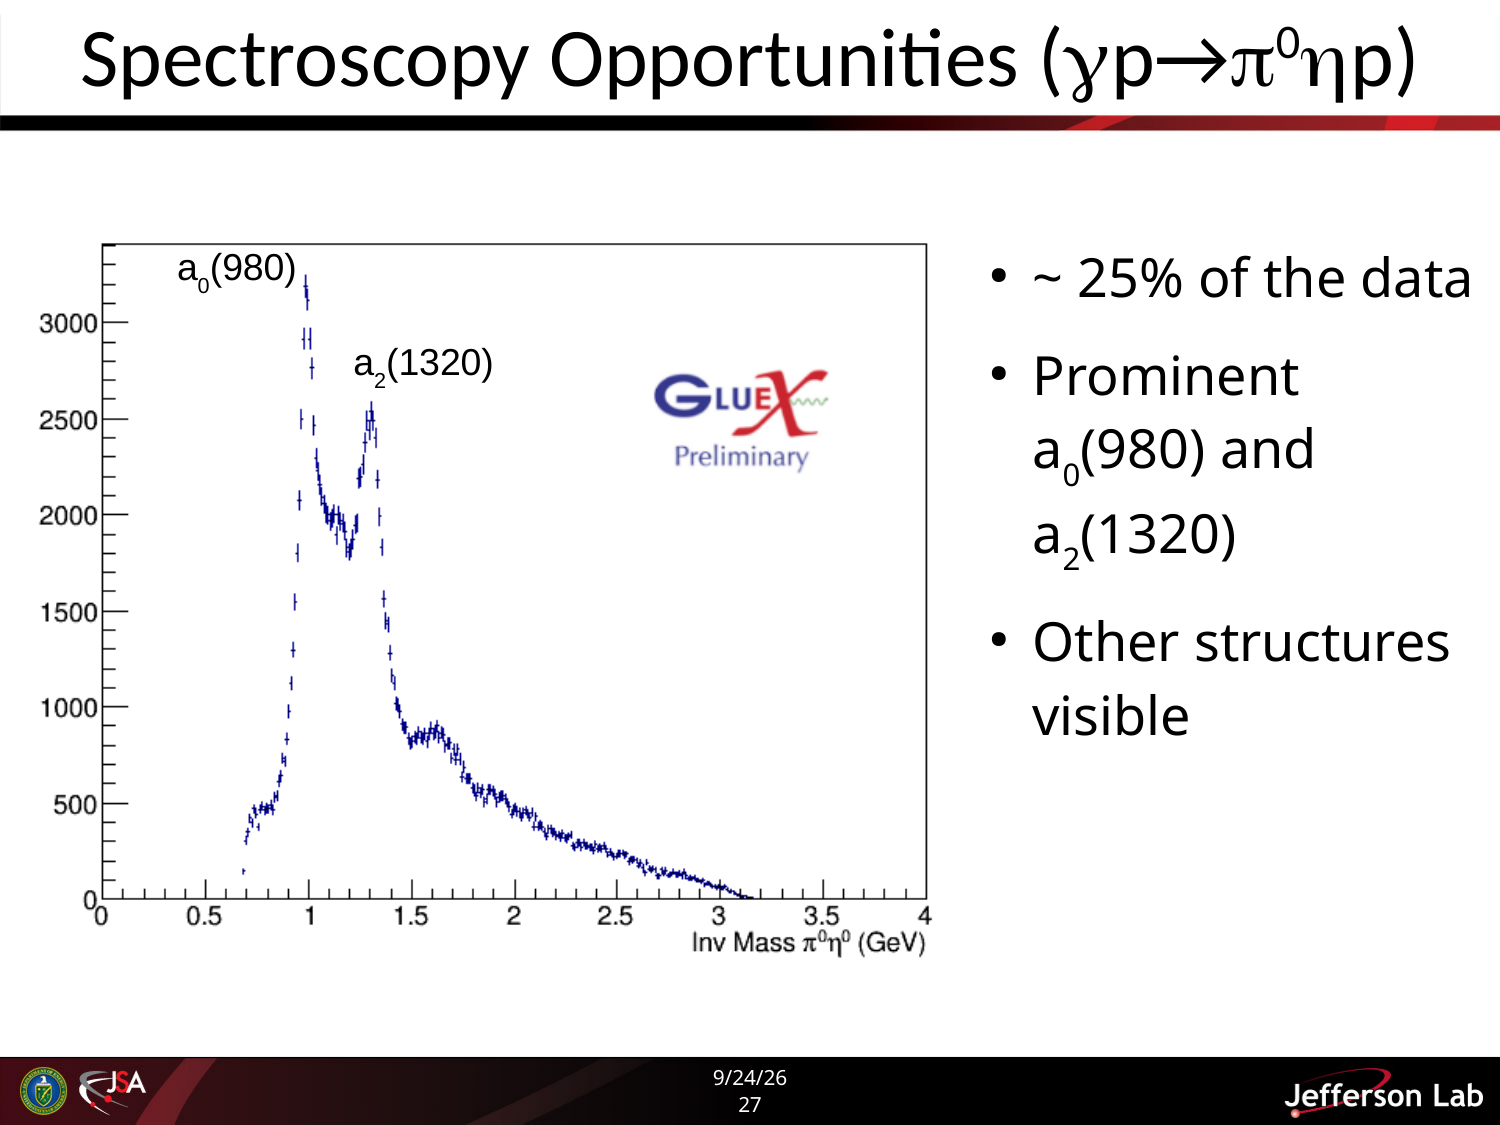

# Spectroscopy Opportunities (gp→p0hp)
~ 25% of the data
Prominent a0(980) and a2(1320)
Other structures visible
a0(980)
a2(1320)
27